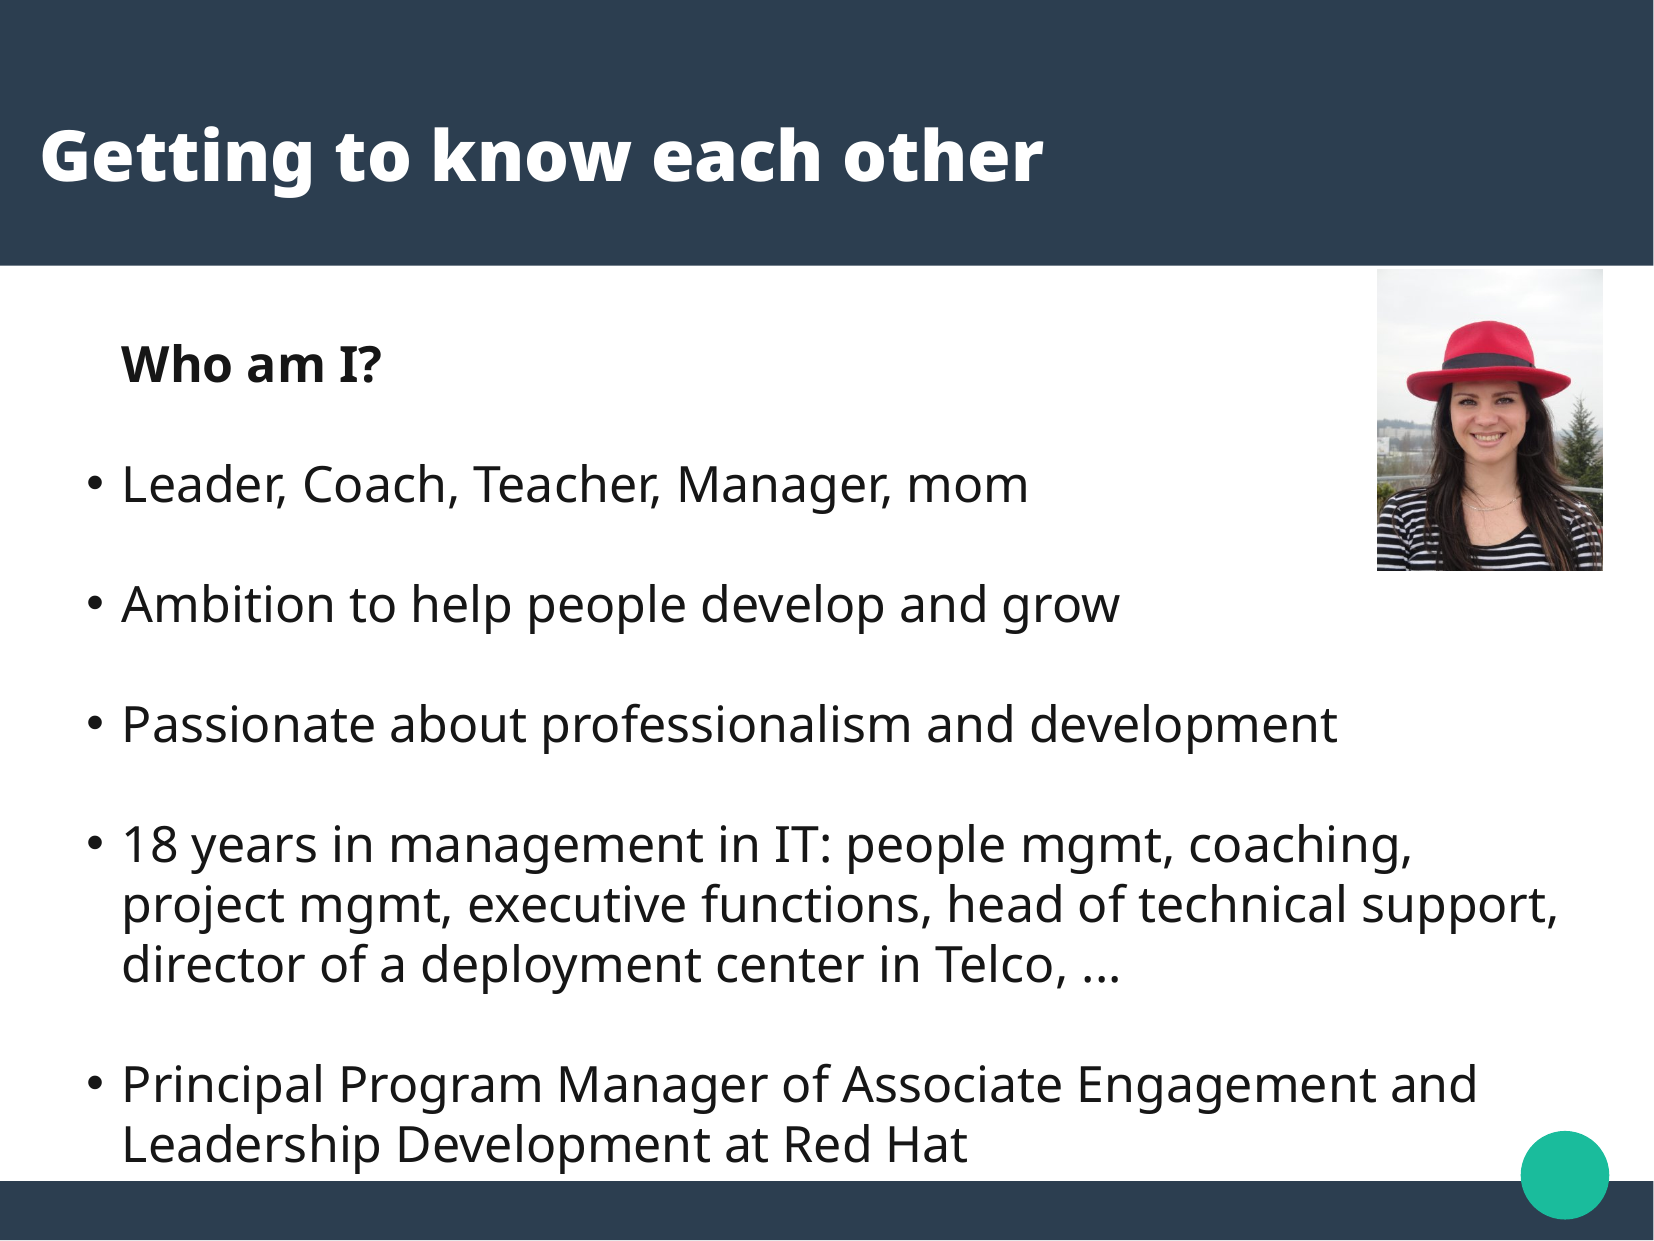

# Getting to know each other
Who am I?
Leader, Coach, Teacher, Manager, mom
Ambition to help people develop and grow
Passionate about professionalism and development
18 years in management in IT: people mgmt, coaching, project mgmt, executive functions, head of technical support, director of a deployment center in Telco, ...
Principal Program Manager of Associate Engagement and Leadership Development at Red Hat